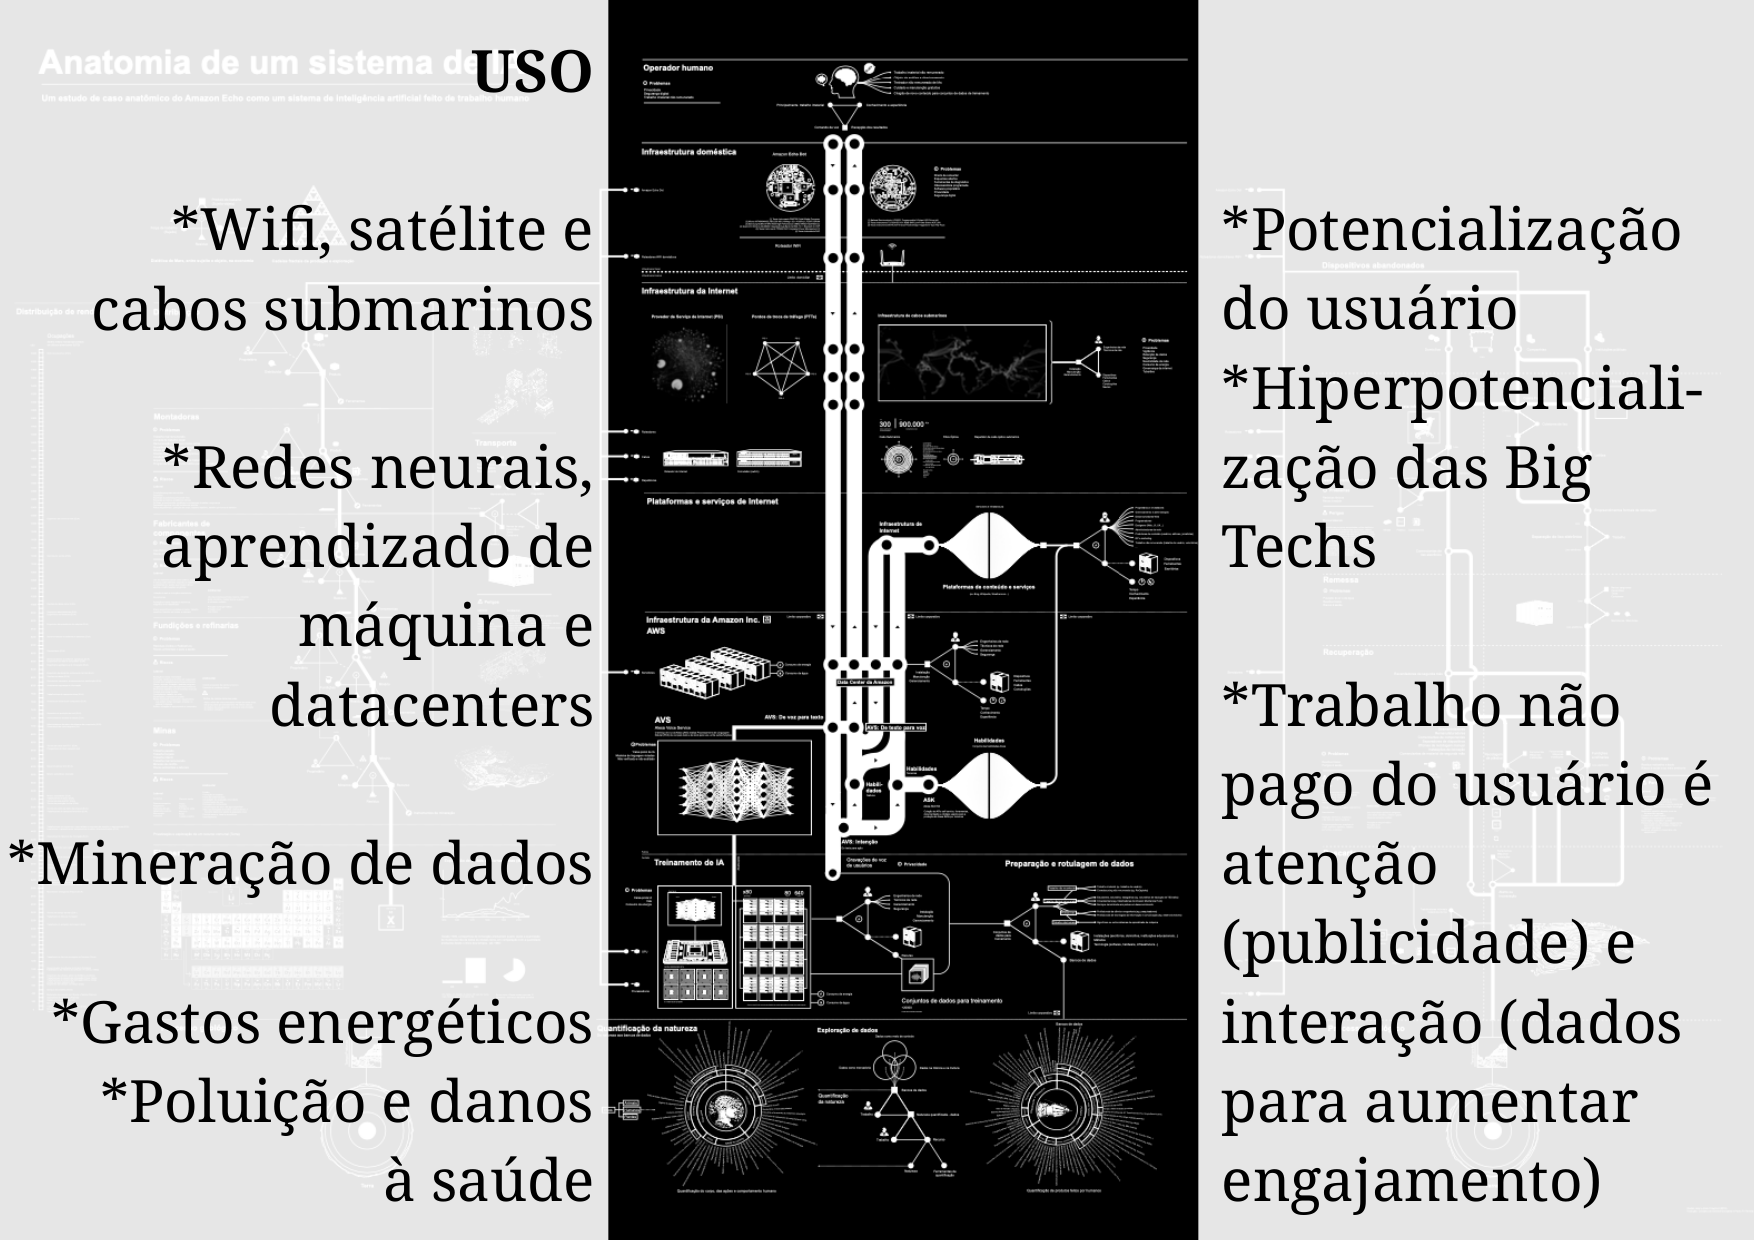

*Potencialização
do usuário
*Hiperpotenciali-zação das Big Techs
*Trabalho não pago do usuário é atenção (publicidade) e interação (dados para aumentar engajamento)
USO
*Wifi, satélite e
cabos submarinos
*Redes neurais, aprendizado de máquina e datacenters
*Mineração de dados
*Gastos energéticos
*Poluição e danos
à saúde
*Plataformas proprietárias